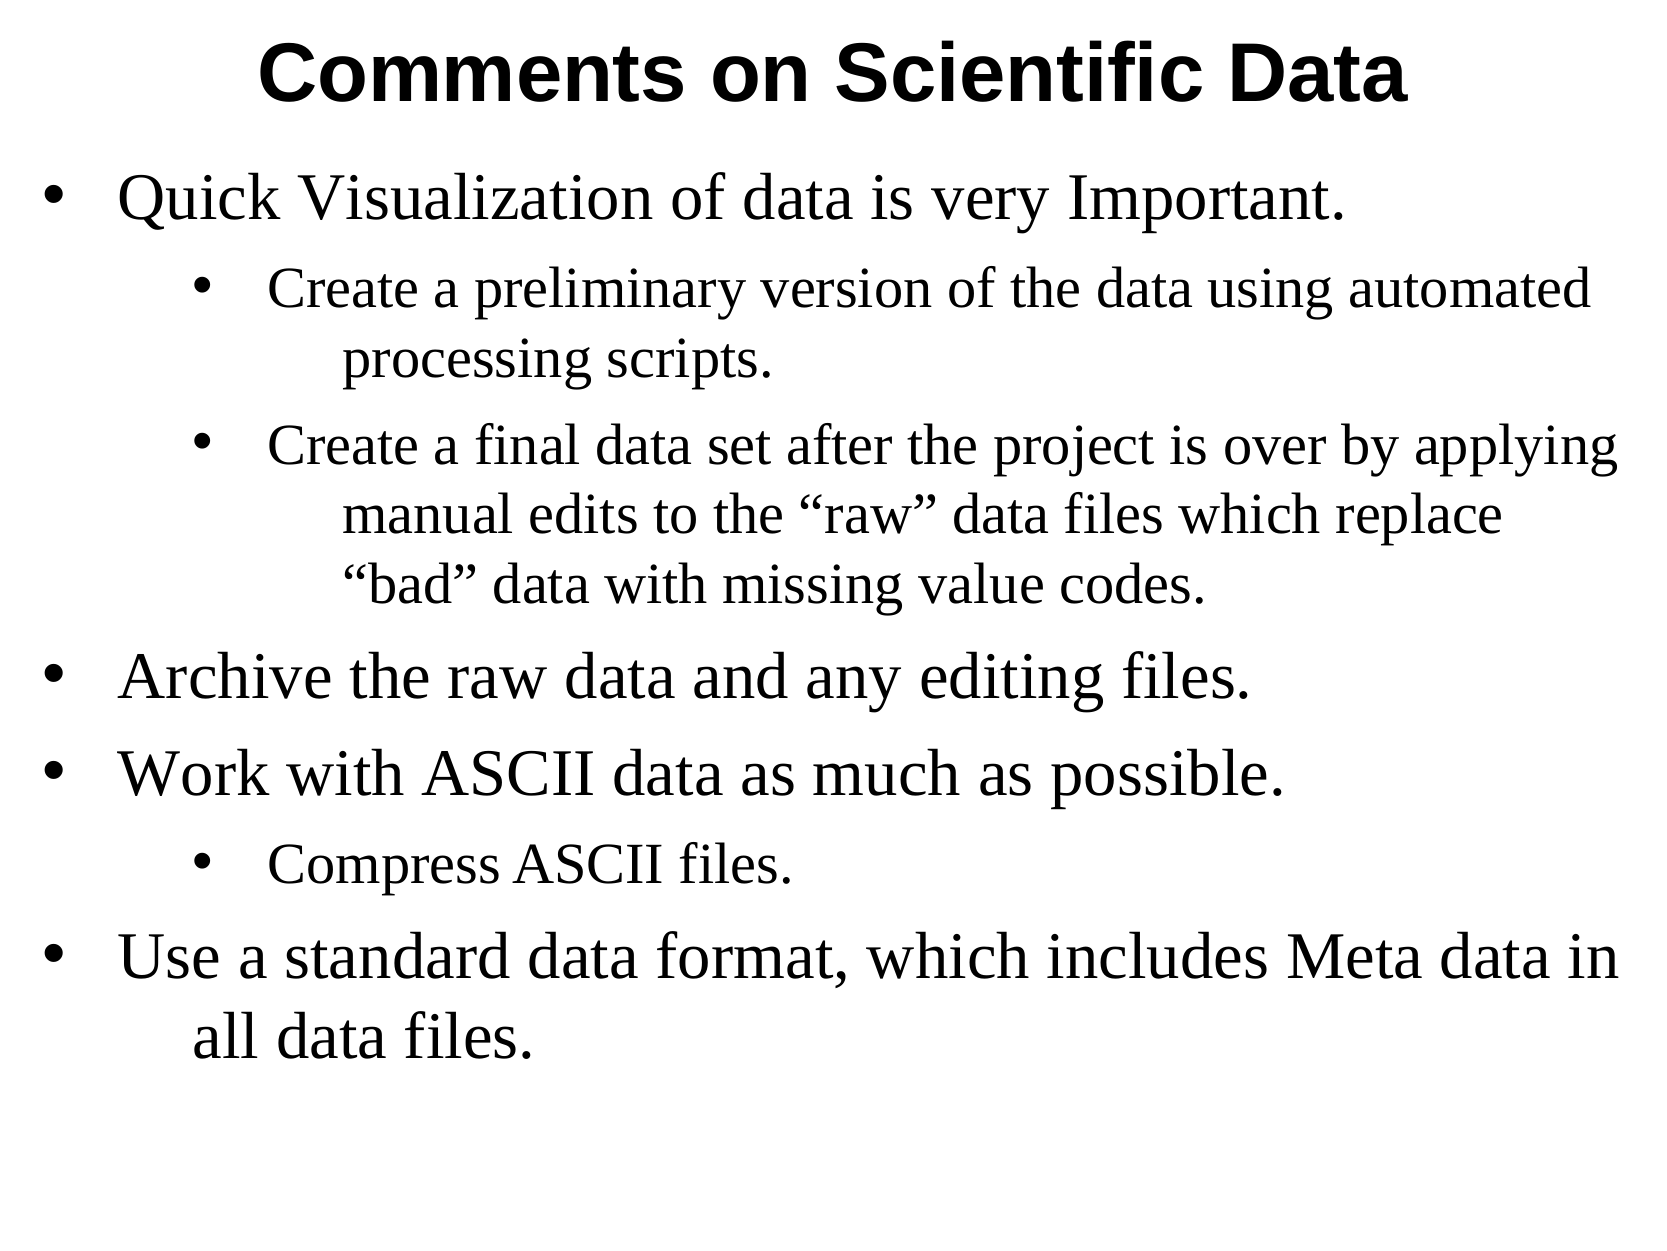

Comments on Scientific Data
# Quick Visualization of data is very Important.
Create a preliminary version of the data using automated processing scripts.
Create a final data set after the project is over by applying manual edits to the “raw” data files which replace “bad” data with missing value codes.
Archive the raw data and any editing files.
Work with ASCII data as much as possible.
Compress ASCII files.
Use a standard data format, which includes Meta data in all data files.